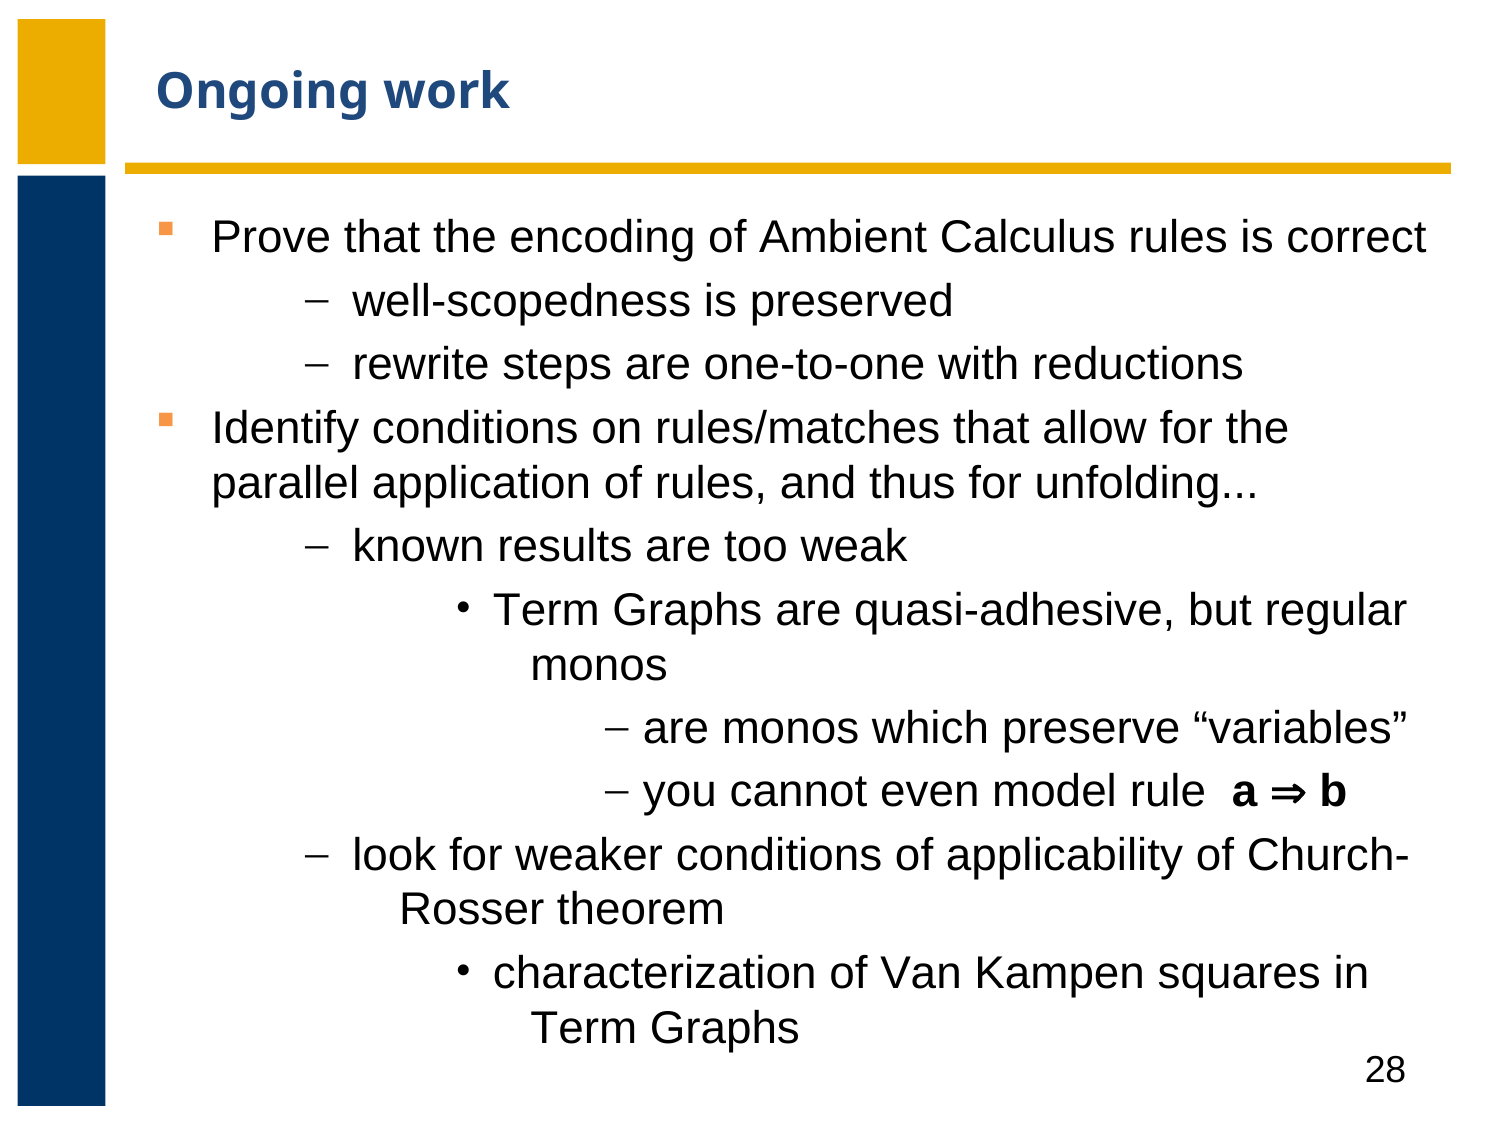

# Ongoing work
Prove that the encoding of Ambient Calculus rules is correct
well-scopedness is preserved
rewrite steps are one-to-one with reductions
Identify conditions on rules/matches that allow for the parallel application of rules, and thus for unfolding...
known results are too weak
Term Graphs are quasi-adhesive, but regular monos
are monos which preserve “variables”
you cannot even model rule a  b
look for weaker conditions of applicability of Church-Rosser theorem
characterization of Van Kampen squares in Term Graphs
28